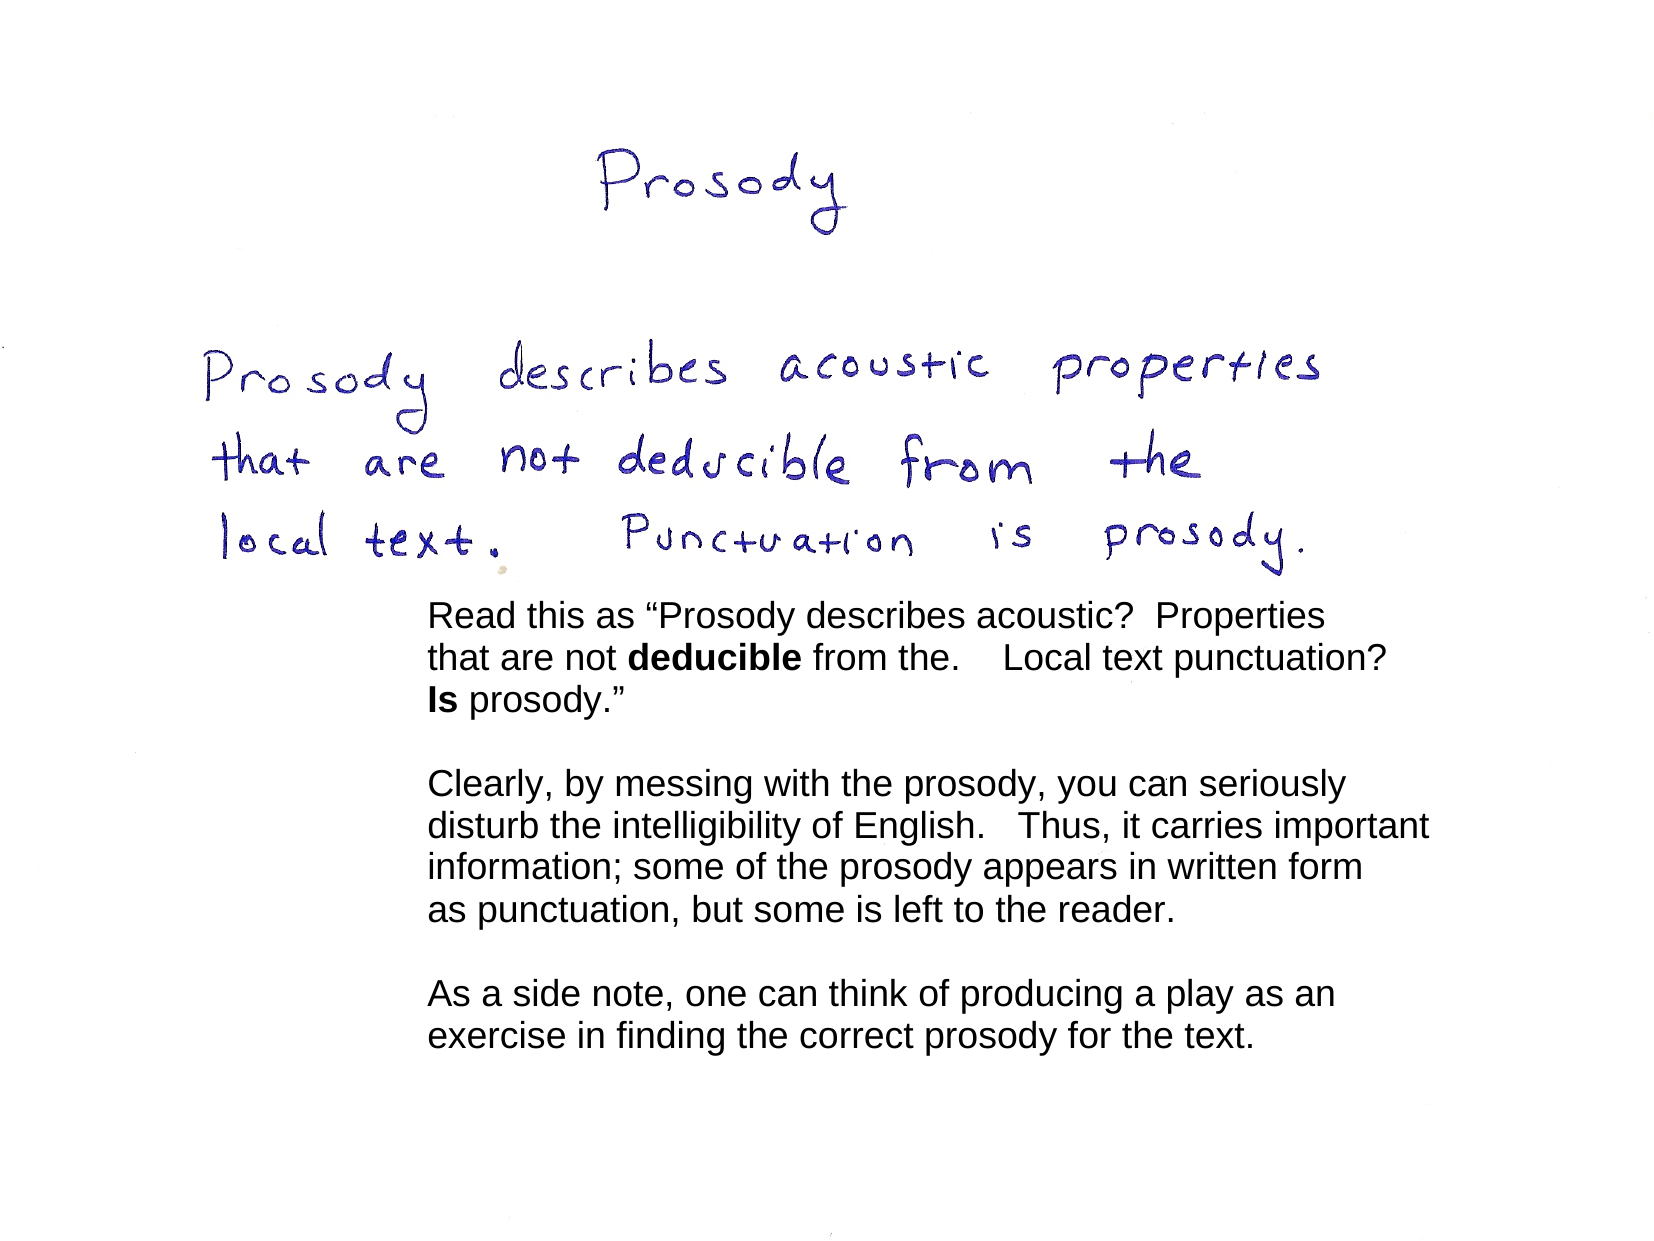

Read this as “Prosody describes acoustic? Properties
that are not deducible from the. Local text punctuation?
Is prosody.”
Clearly, by messing with the prosody, you can seriously
disturb the intelligibility of English. Thus, it carries important
information; some of the prosody appears in written form
as punctuation, but some is left to the reader.
As a side note, one can think of producing a play as an
exercise in finding the correct prosody for the text.